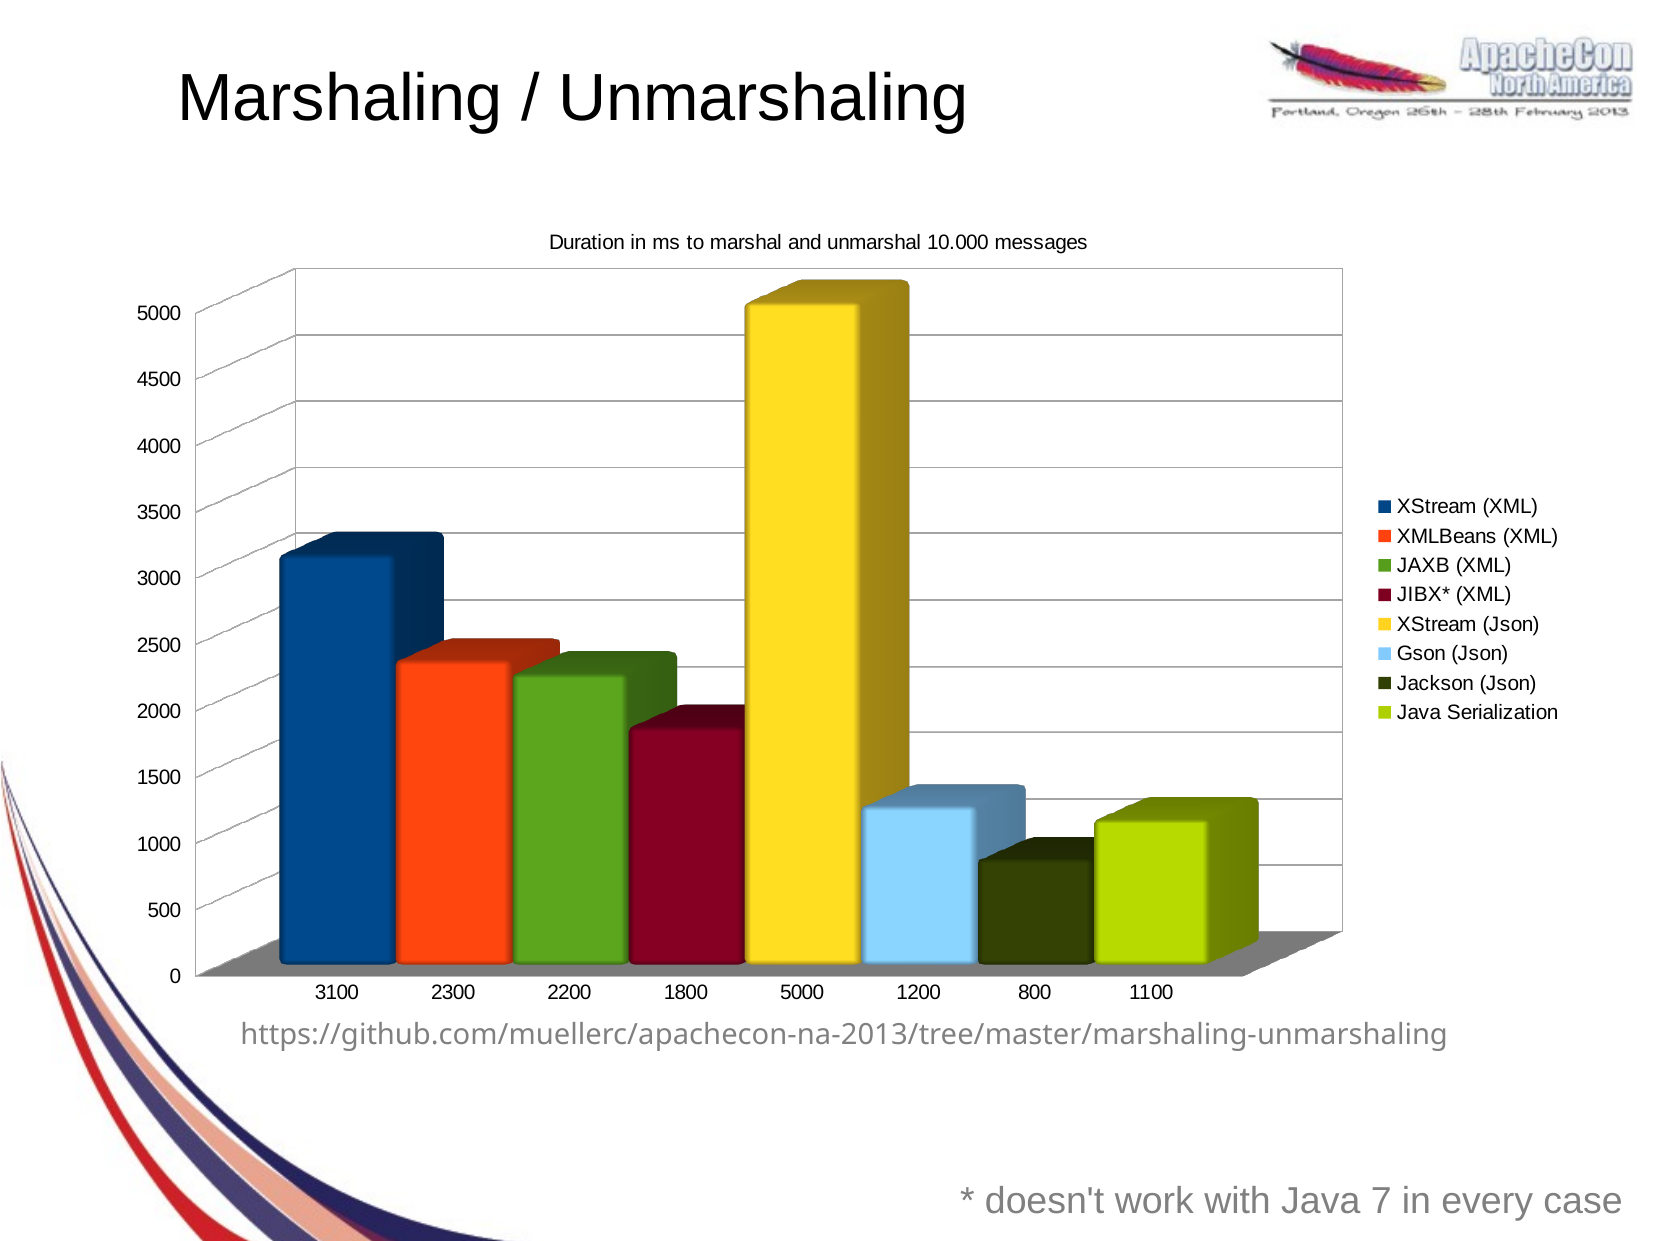

# Marshaling / Unmarshaling
[unsupported chart]
https://github.com/muellerc/apachecon-na-2013/tree/master/marshaling-unmarshaling
* doesn't work with Java 7 in every case